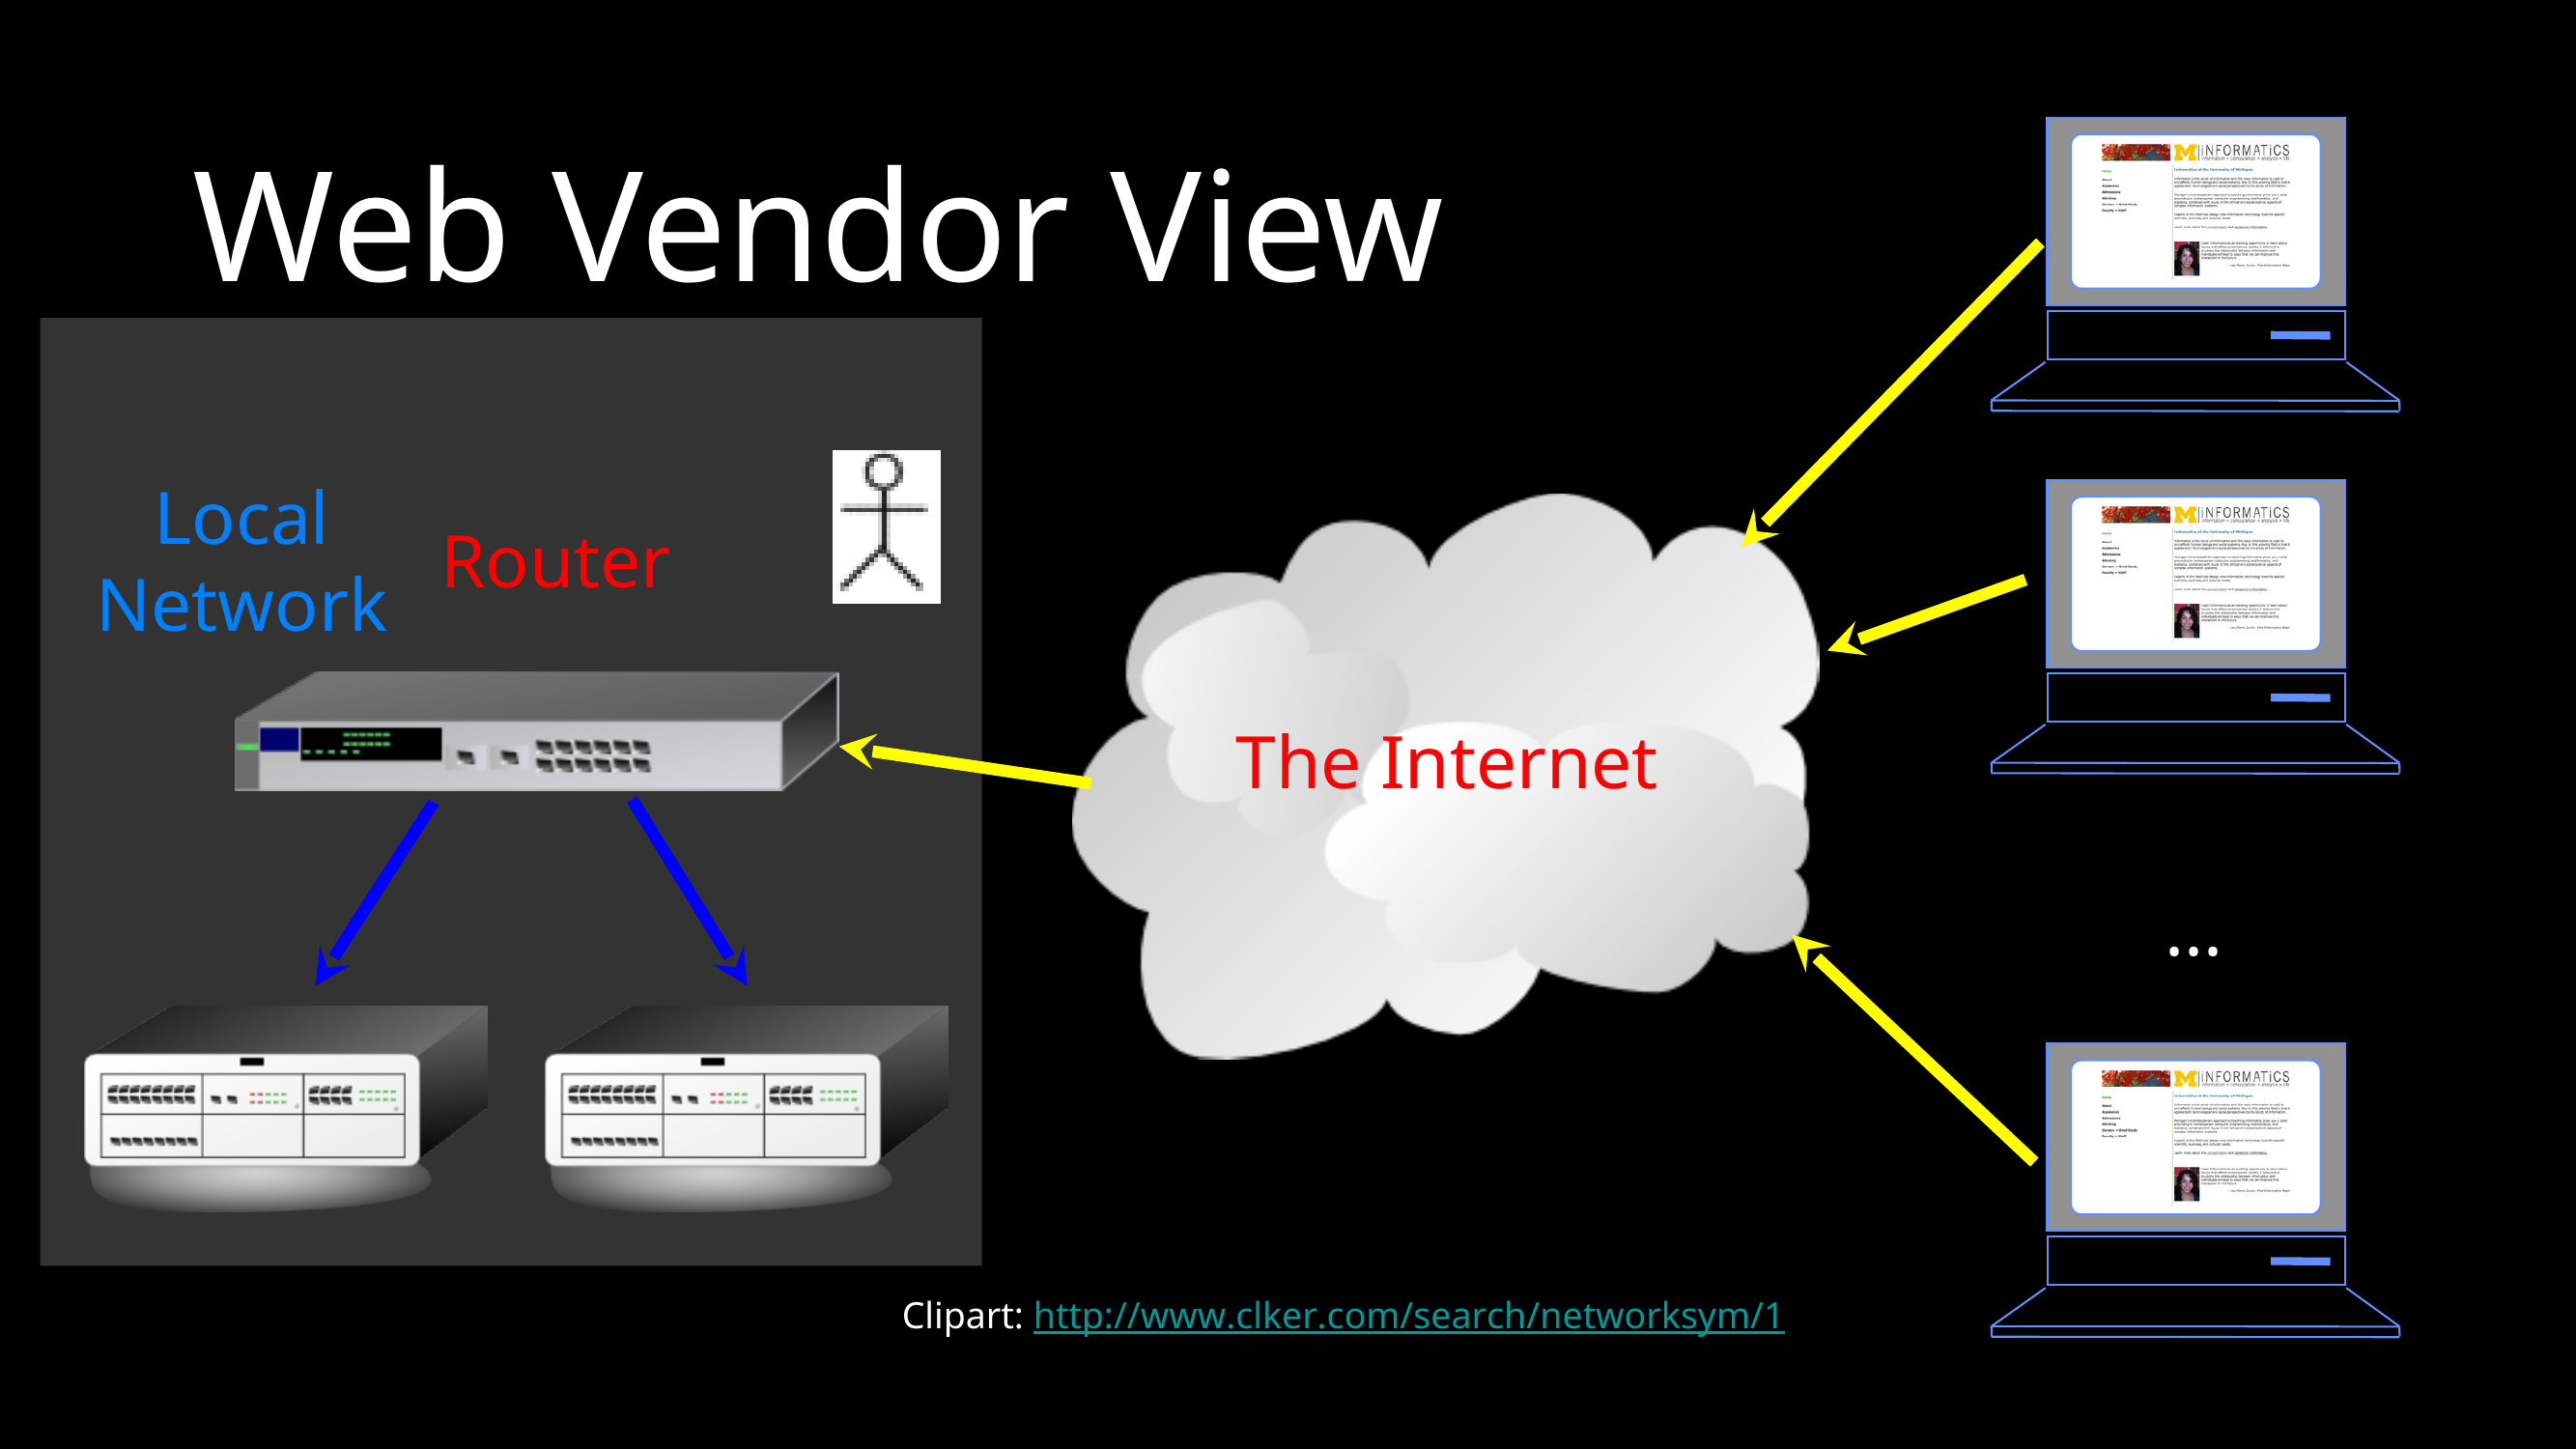

# Web Vendor View
Local
Network
Router
The Internet
...
Clipart: http://www.clker.com/search/networksym/1